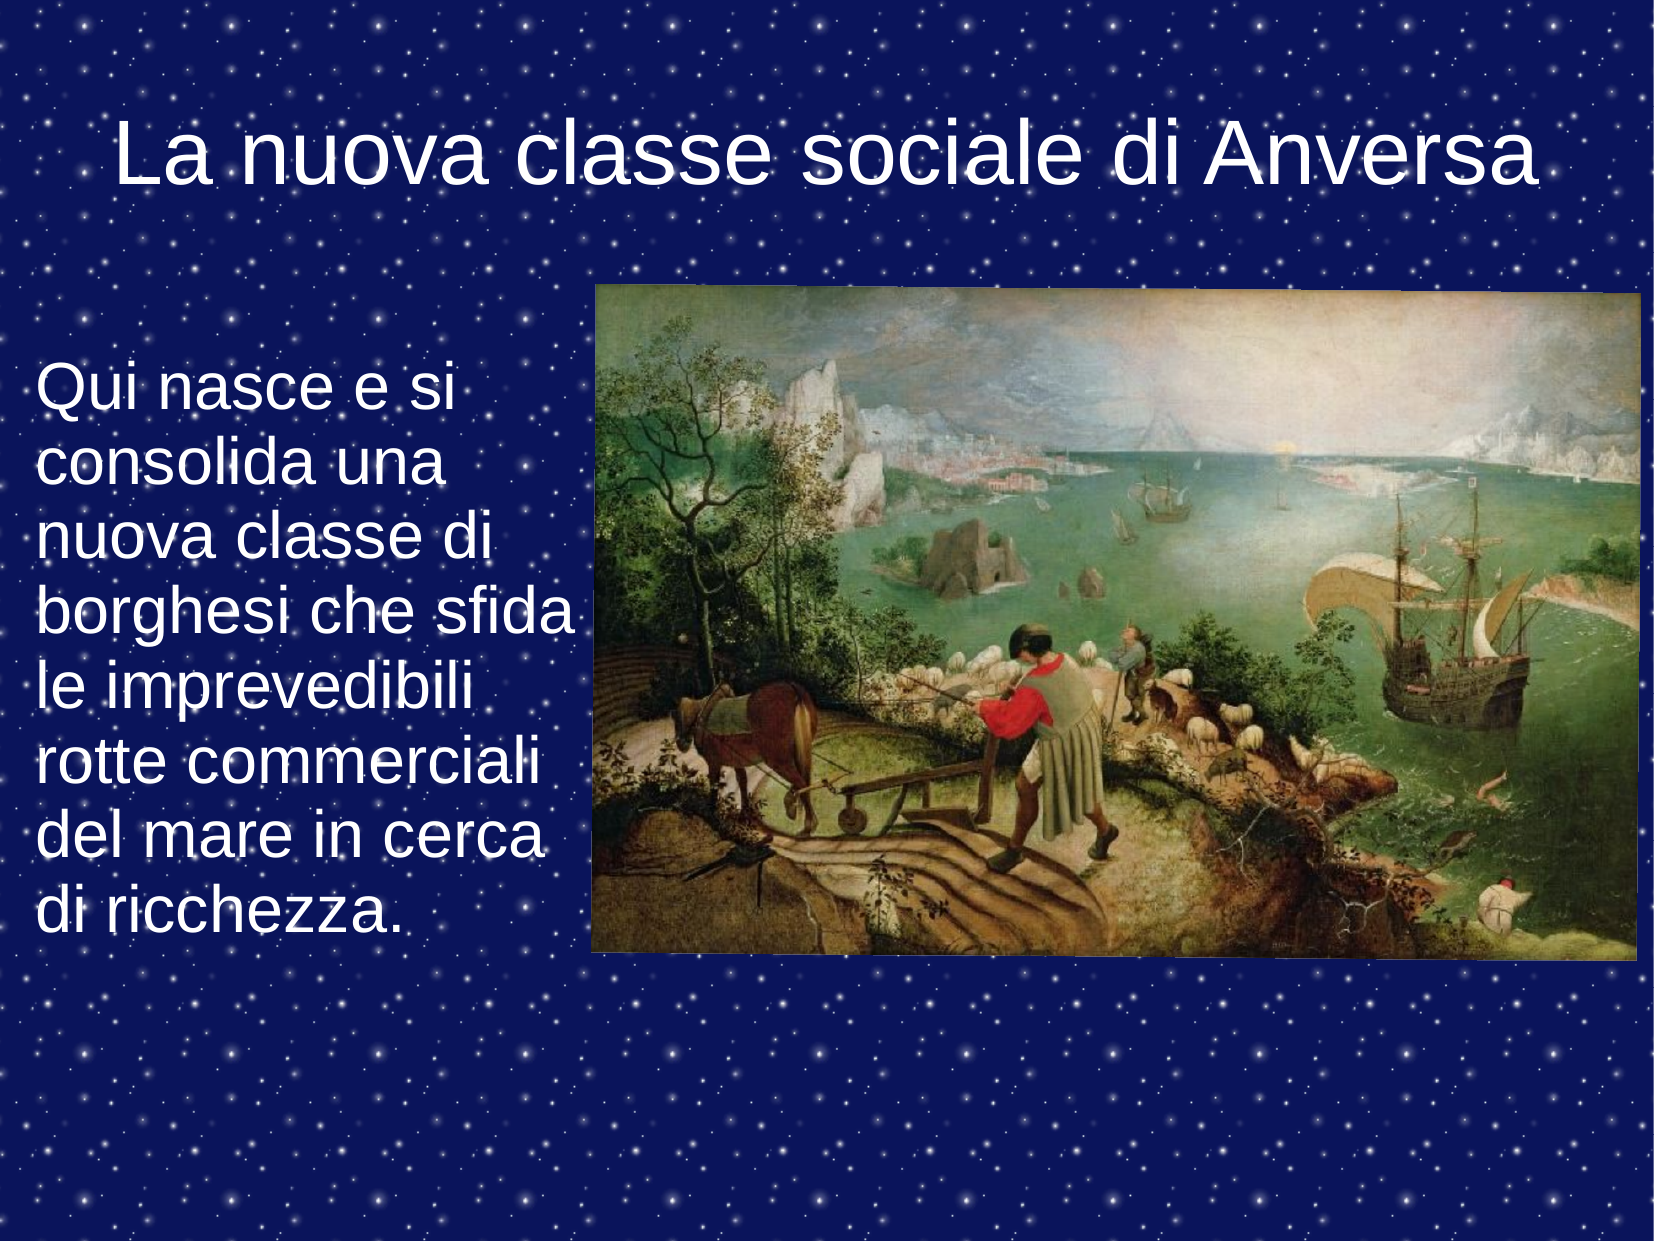

# La nuova classe sociale di Anversa
Qui nasce e si consolida una nuova classe di borghesi che sfida le imprevedibili rotte commerciali del mare in cerca di ricchezza.